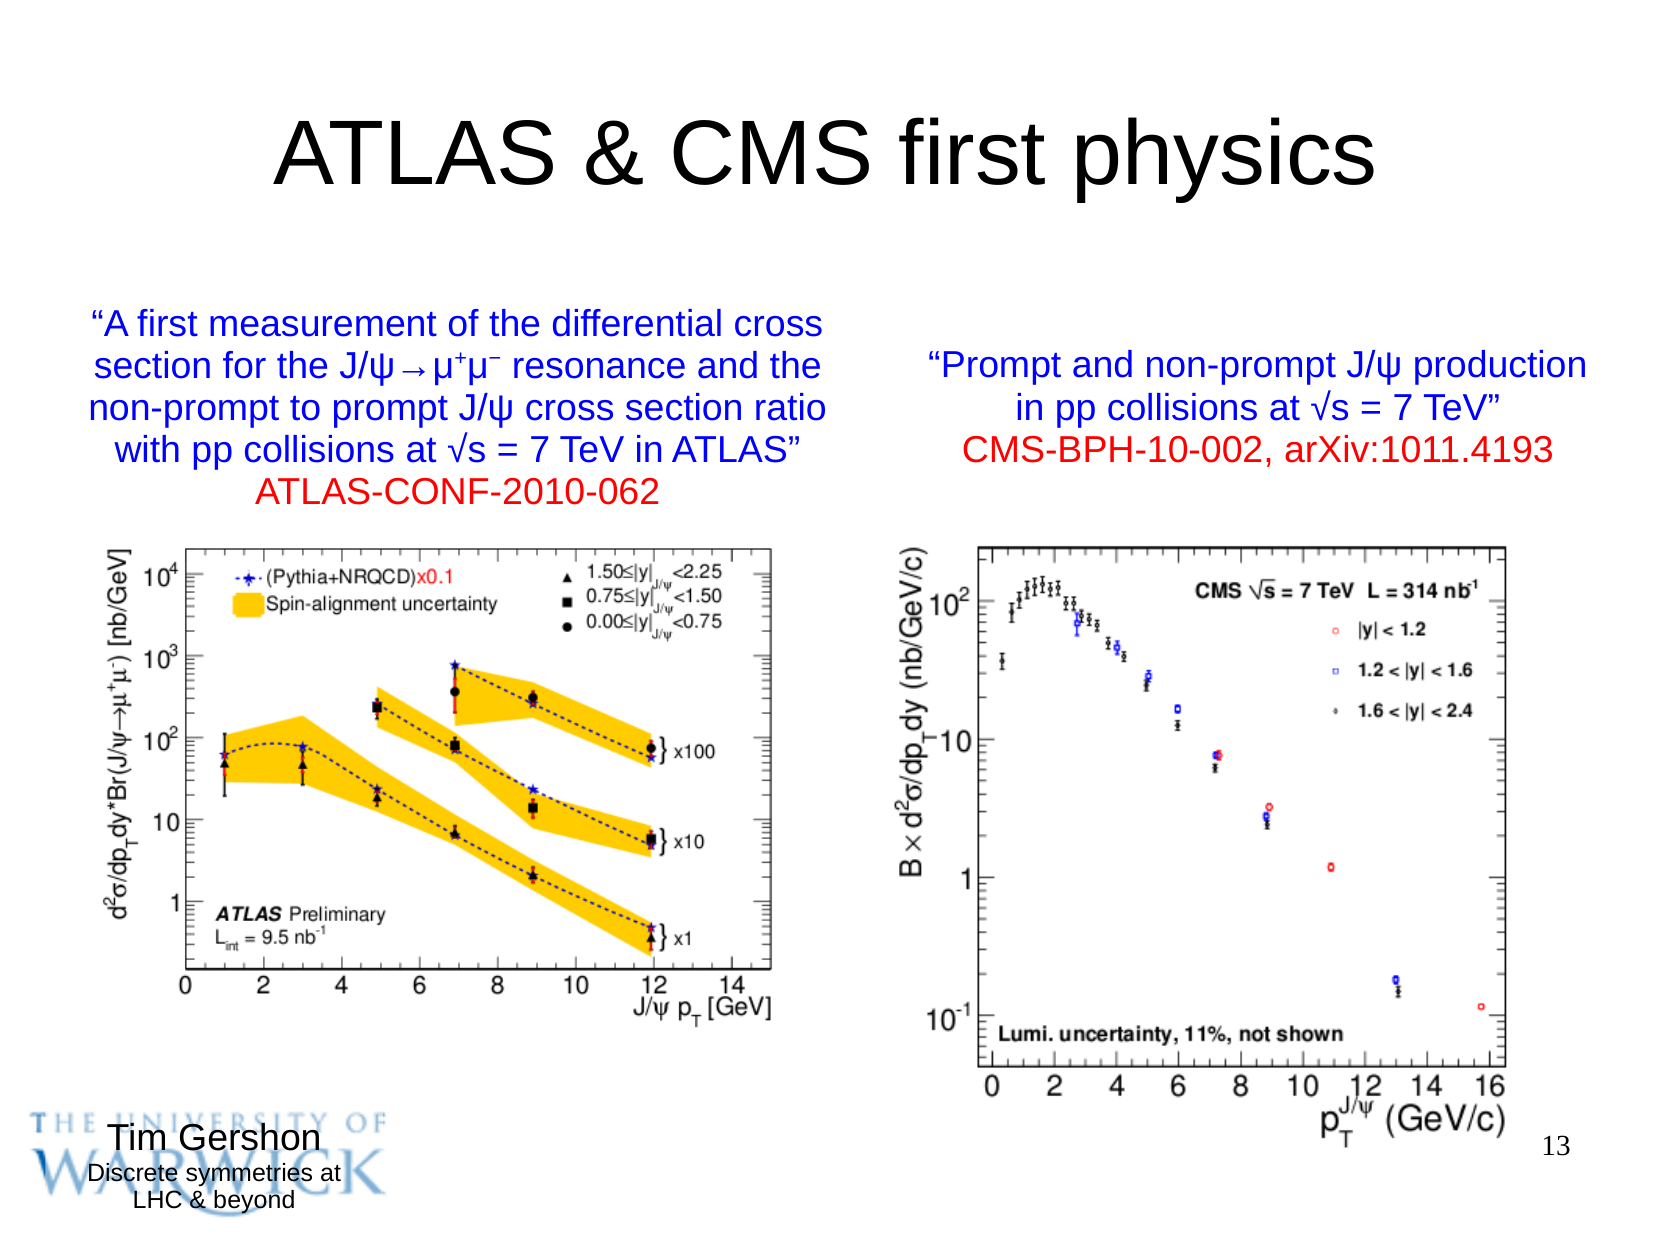

# ATLAS & CMS first physics
“A first measurement of the differential cross section for the J/ψ→μ+μ− resonance and the non-prompt to prompt J/ψ cross section ratio with pp collisions at √s = 7 TeV in ATLAS”
ATLAS-CONF-2010-062
“Prompt and non-prompt J/ψ production in pp collisions at √s = 7 TeV”
CMS-BPH-10-002, arXiv:1011.4193
Tim Gershon
Discrete symmetries at LHC & beyond
13